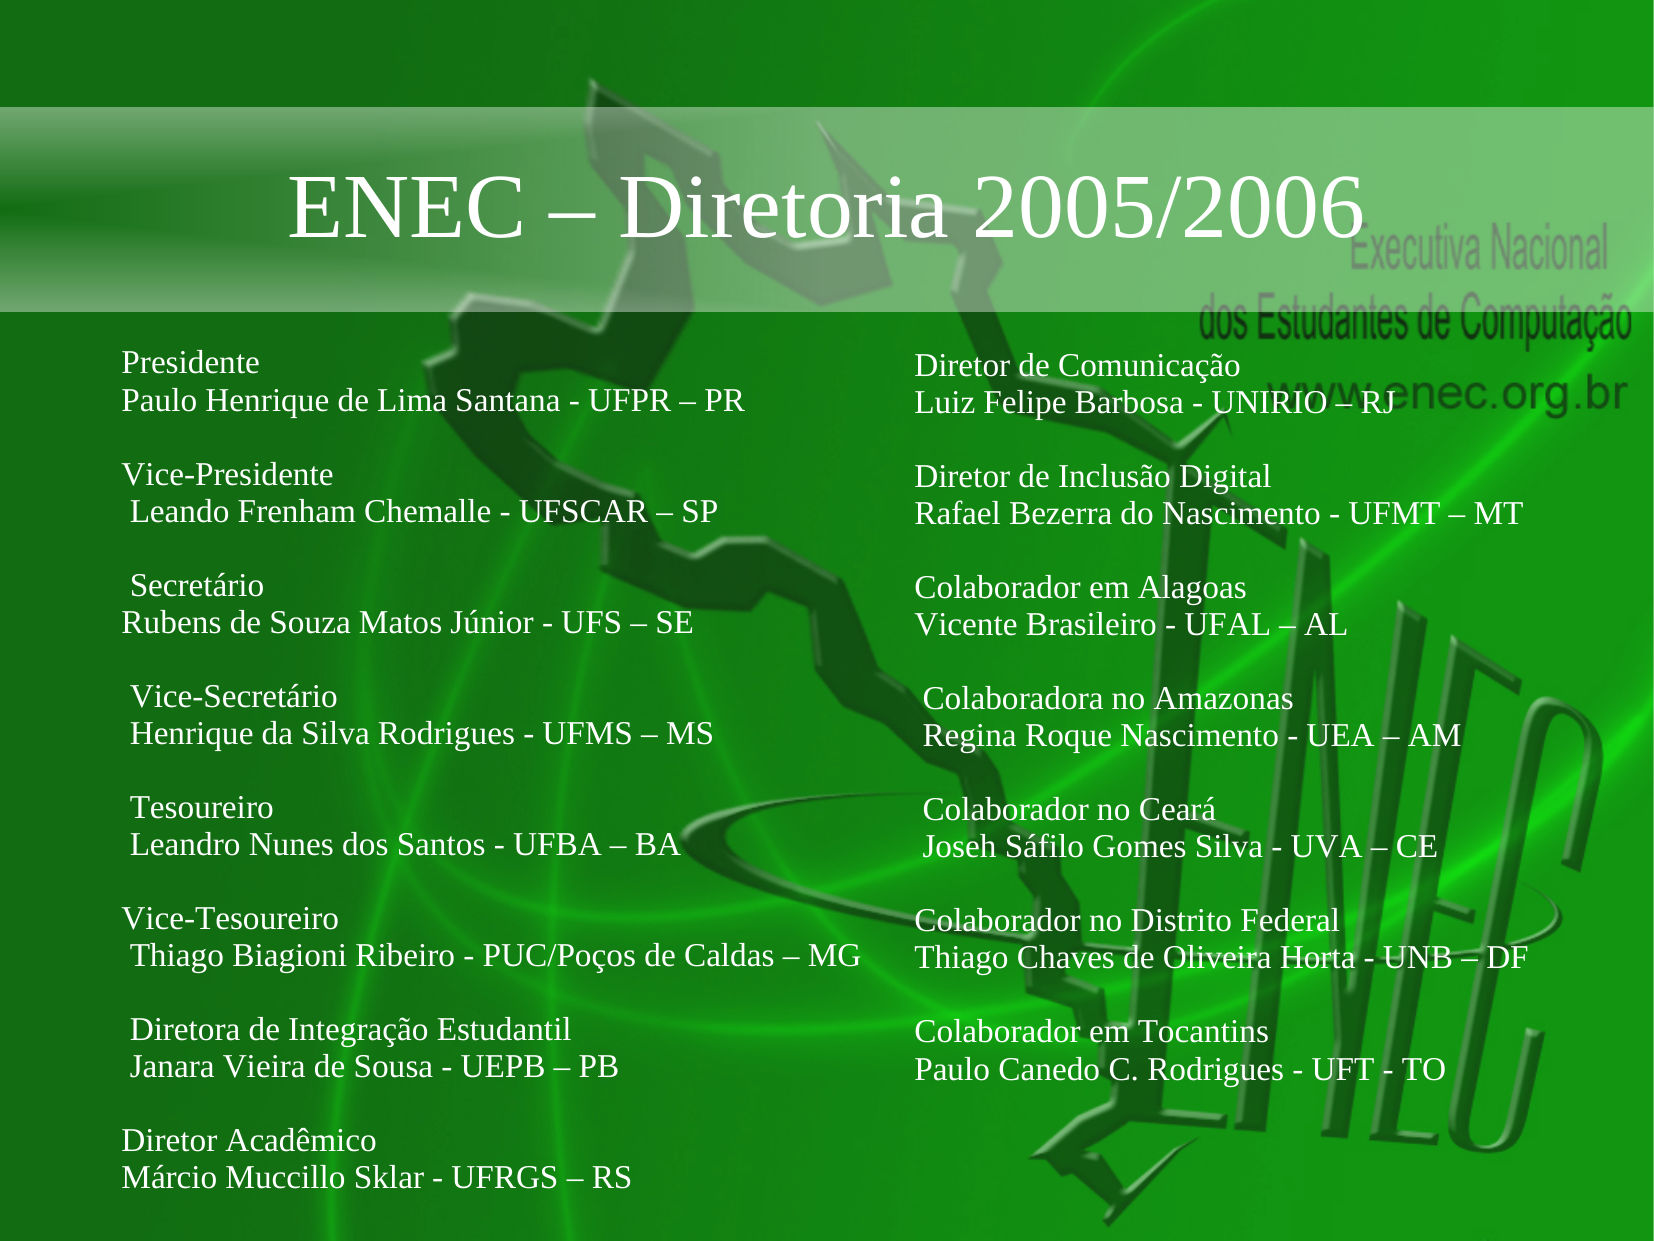

# ENEC – Diretoria 2005/2006
Presidente
Paulo Henrique de Lima Santana - UFPR – PR
Vice-Presidente
 Leando Frenham Chemalle - UFSCAR – SP
 Secretário
Rubens de Souza Matos Júnior - UFS – SE
 Vice-Secretário
 Henrique da Silva Rodrigues - UFMS – MS
 Tesoureiro
 Leandro Nunes dos Santos - UFBA – BA
Vice-Tesoureiro
 Thiago Biagioni Ribeiro - PUC/Poços de Caldas – MG
 Diretora de Integração Estudantil
 Janara Vieira de Sousa - UEPB – PB
Diretor Acadêmico
Márcio Muccillo Sklar - UFRGS – RS
Diretor de Comunicação
Luiz Felipe Barbosa - UNIRIO – RJ
Diretor de Inclusão Digital
Rafael Bezerra do Nascimento - UFMT – MT
Colaborador em Alagoas
Vicente Brasileiro - UFAL – AL
 Colaboradora no Amazonas
 Regina Roque Nascimento - UEA – AM
 Colaborador no Ceará
 Joseh Sáfilo Gomes Silva - UVA – CE
Colaborador no Distrito Federal
Thiago Chaves de Oliveira Horta - UNB – DF
Colaborador em Tocantins
Paulo Canedo C. Rodrigues - UFT - TO